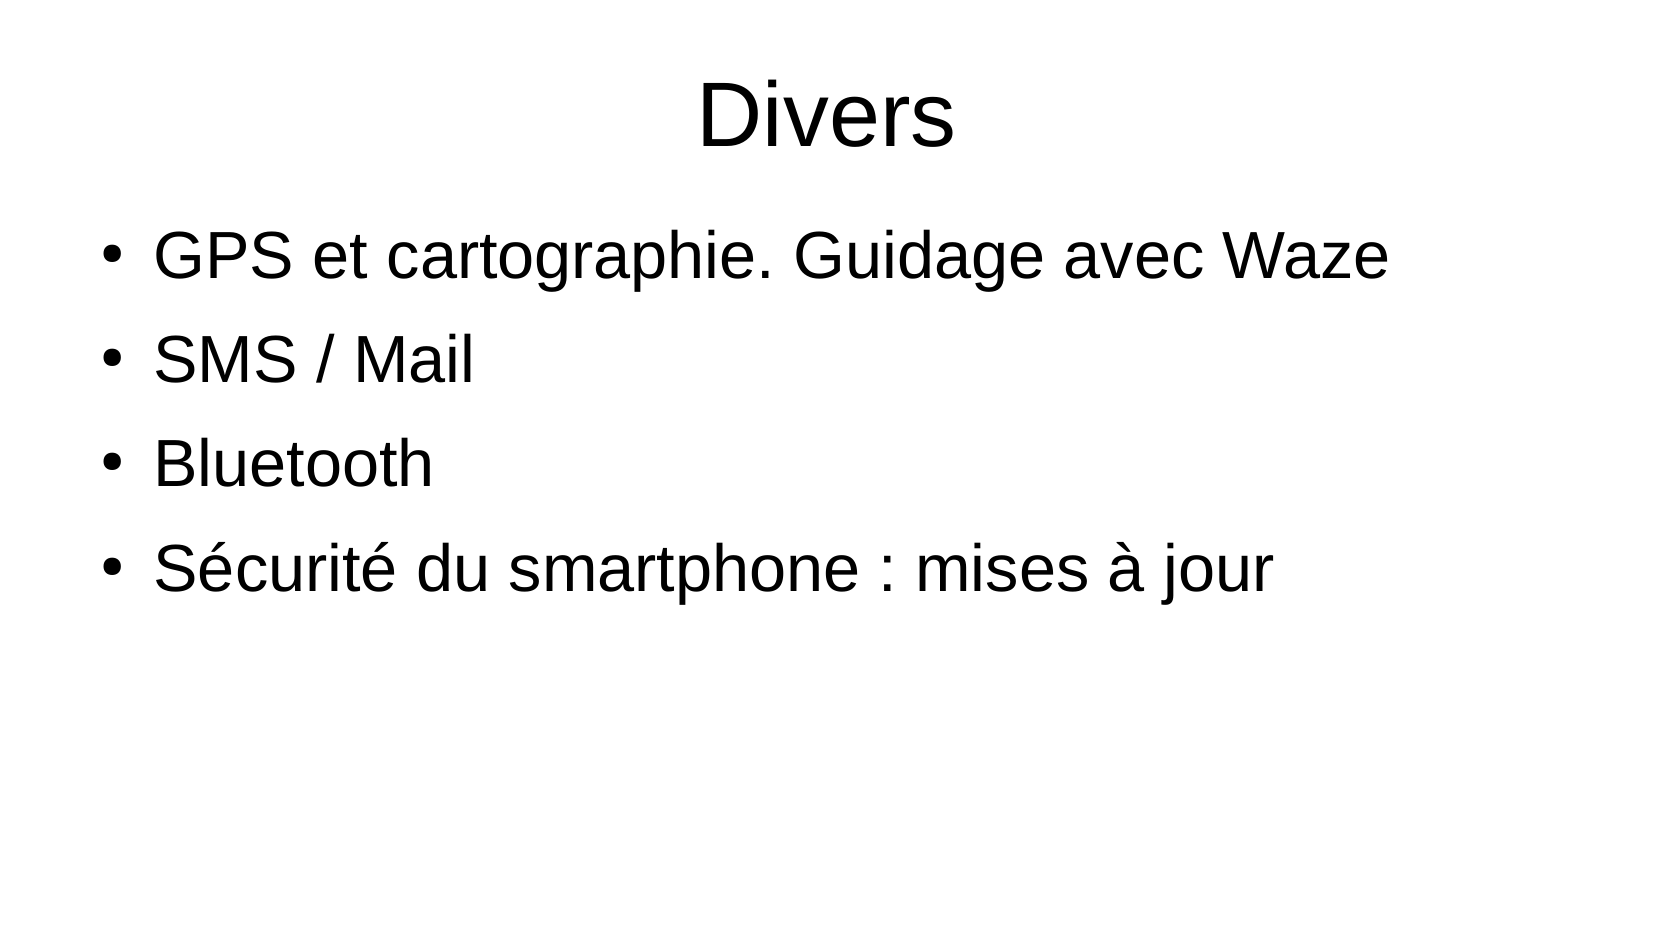

# Divers
GPS et cartographie. Guidage avec Waze
SMS / Mail
Bluetooth
Sécurité du smartphone : mises à jour